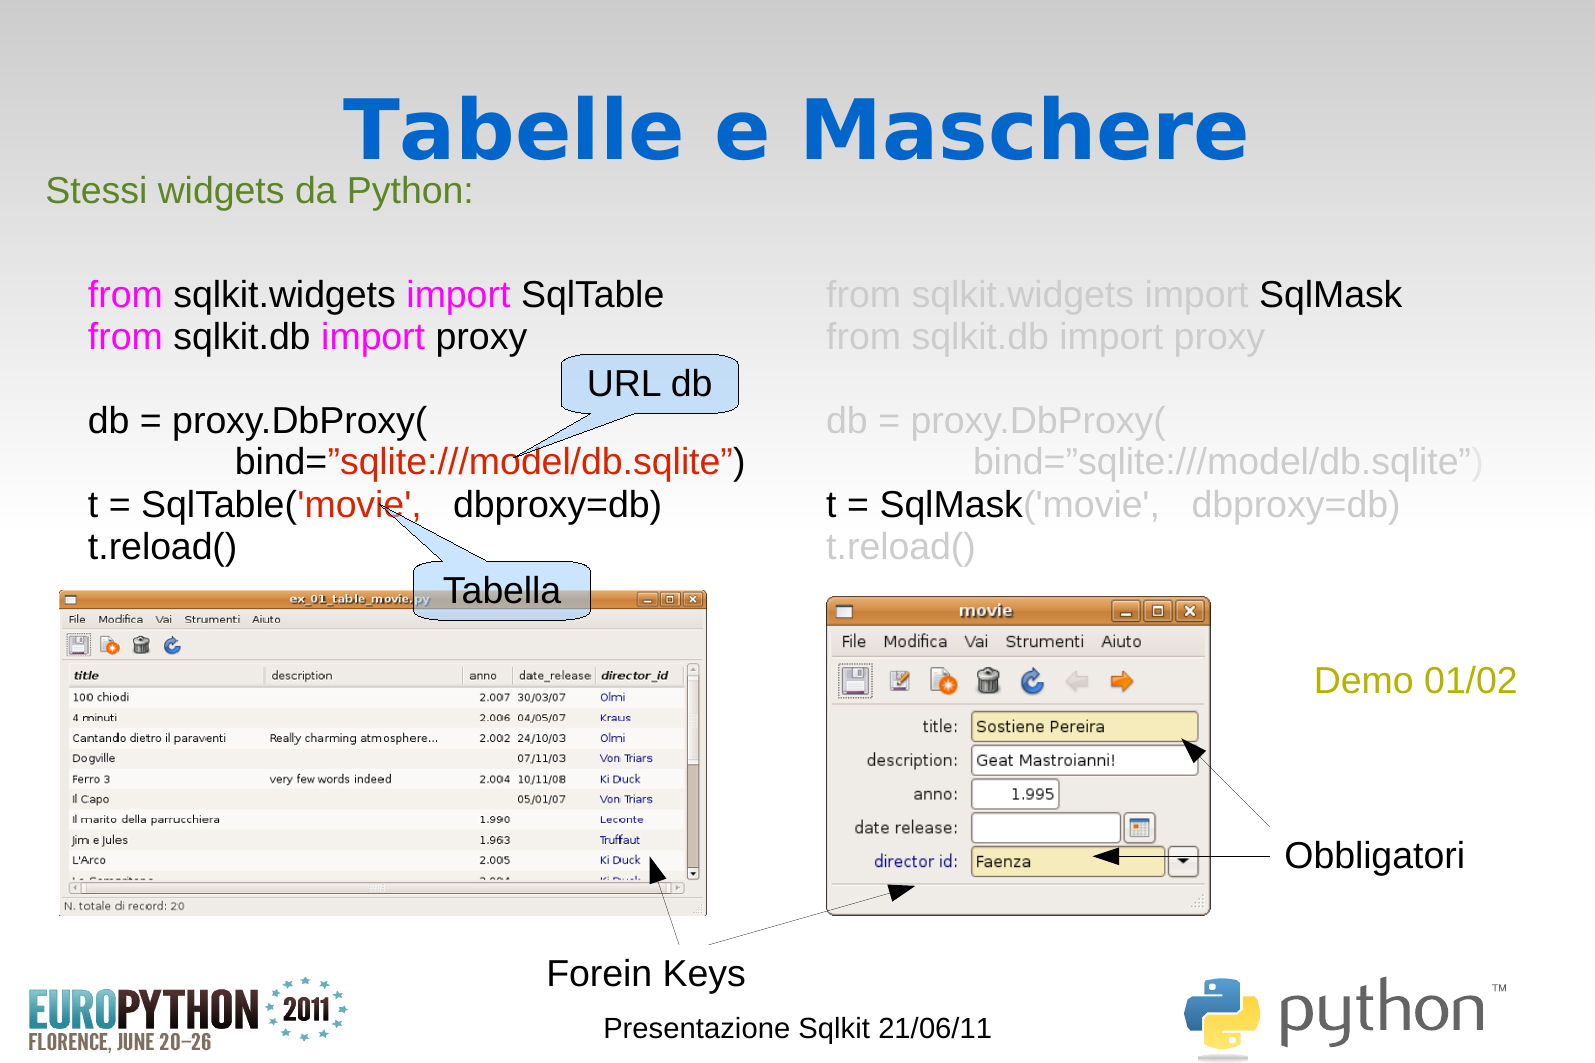

# Tabelle e Maschere
Stessi widgets da Python:
from sqlkit.widgets import SqlTable
from sqlkit.db import proxy
db = proxy.DbProxy(
 bind=”sqlite:///model/db.sqlite”)
t = SqlTable('movie', dbproxy=db)
t.reload()
from sqlkit.widgets import SqlMask
from sqlkit.db import proxy
db = proxy.DbProxy(
 bind=”sqlite:///model/db.sqlite”)
t = SqlMask('movie', dbproxy=db)
t.reload()
URL db
Tabella
Demo 01/02
Obbligatori
Forein Keys